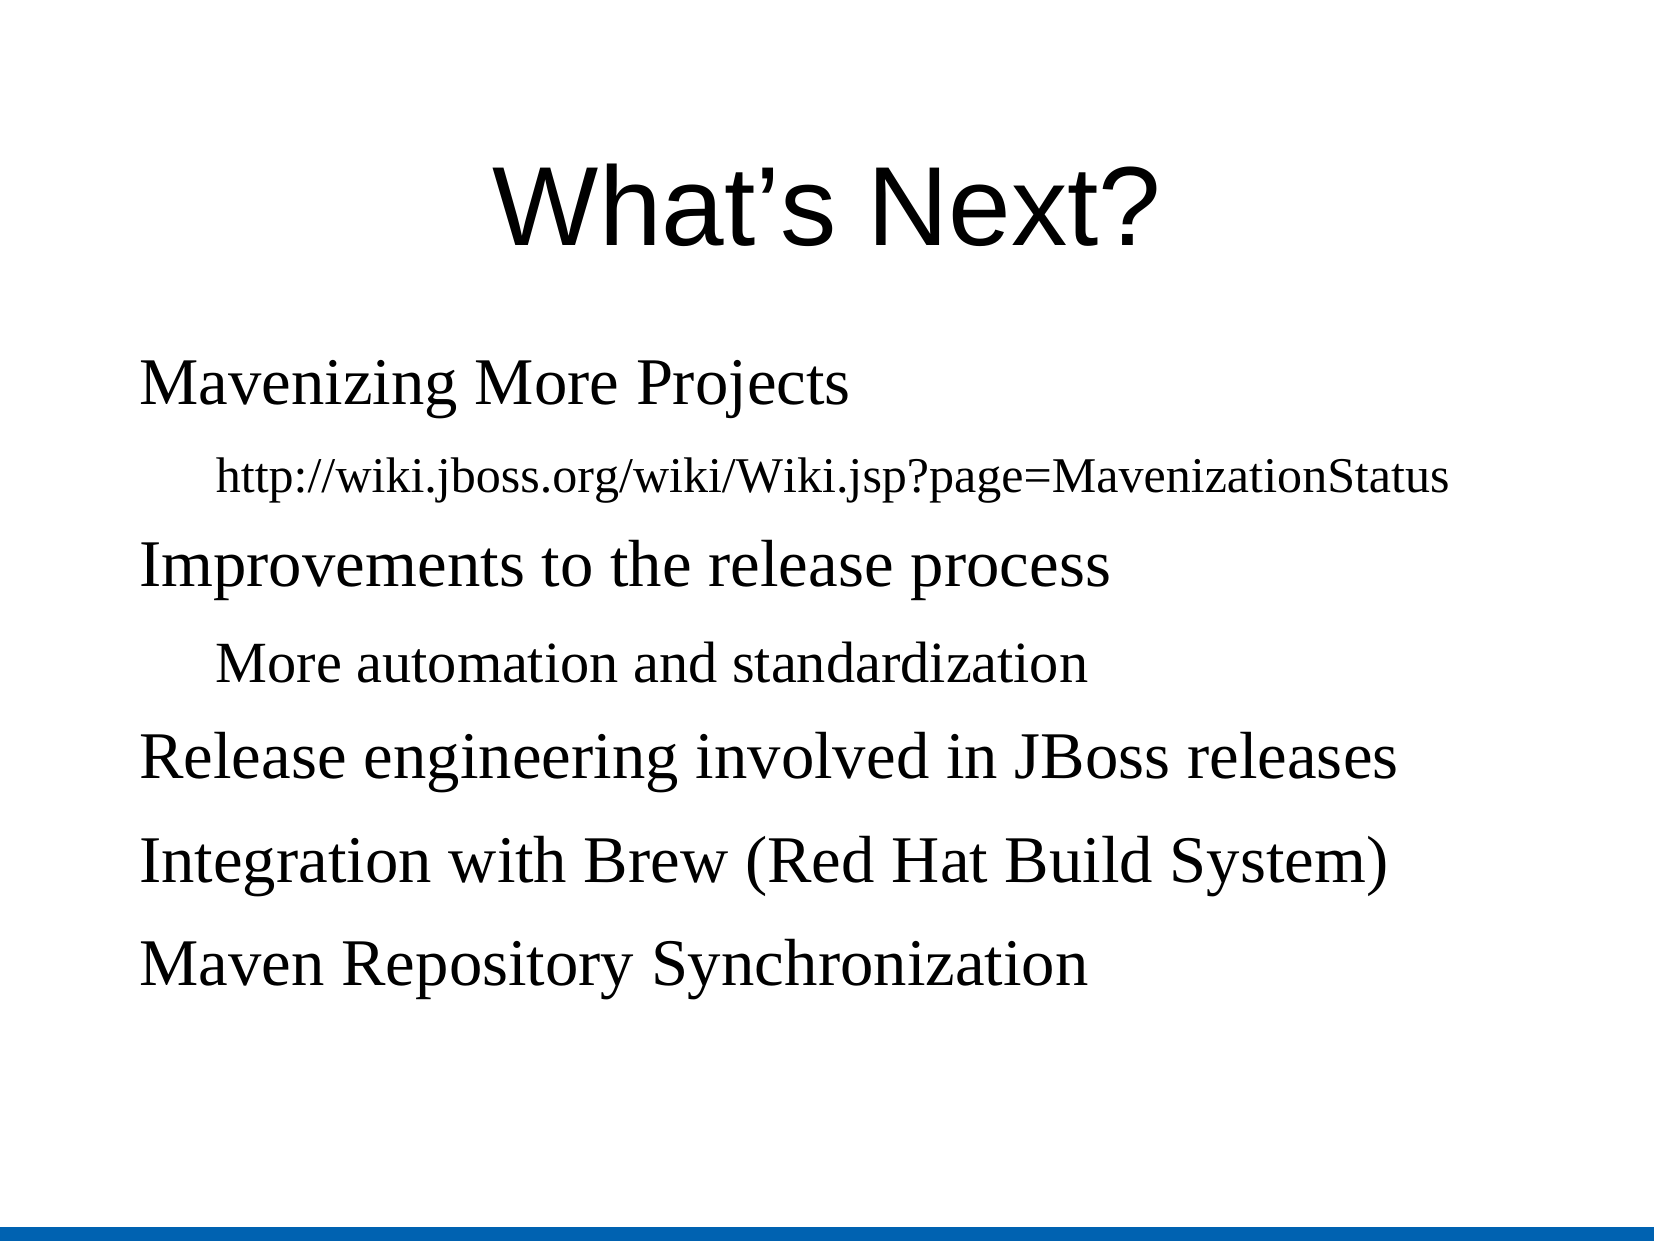

# What’s Next?
Mavenizing More Projects
http://wiki.jboss.org/wiki/Wiki.jsp?page=MavenizationStatus
Improvements to the release process
More automation and standardization
Release engineering involved in JBoss releases
Integration with Brew (Red Hat Build System)
Maven Repository Synchronization